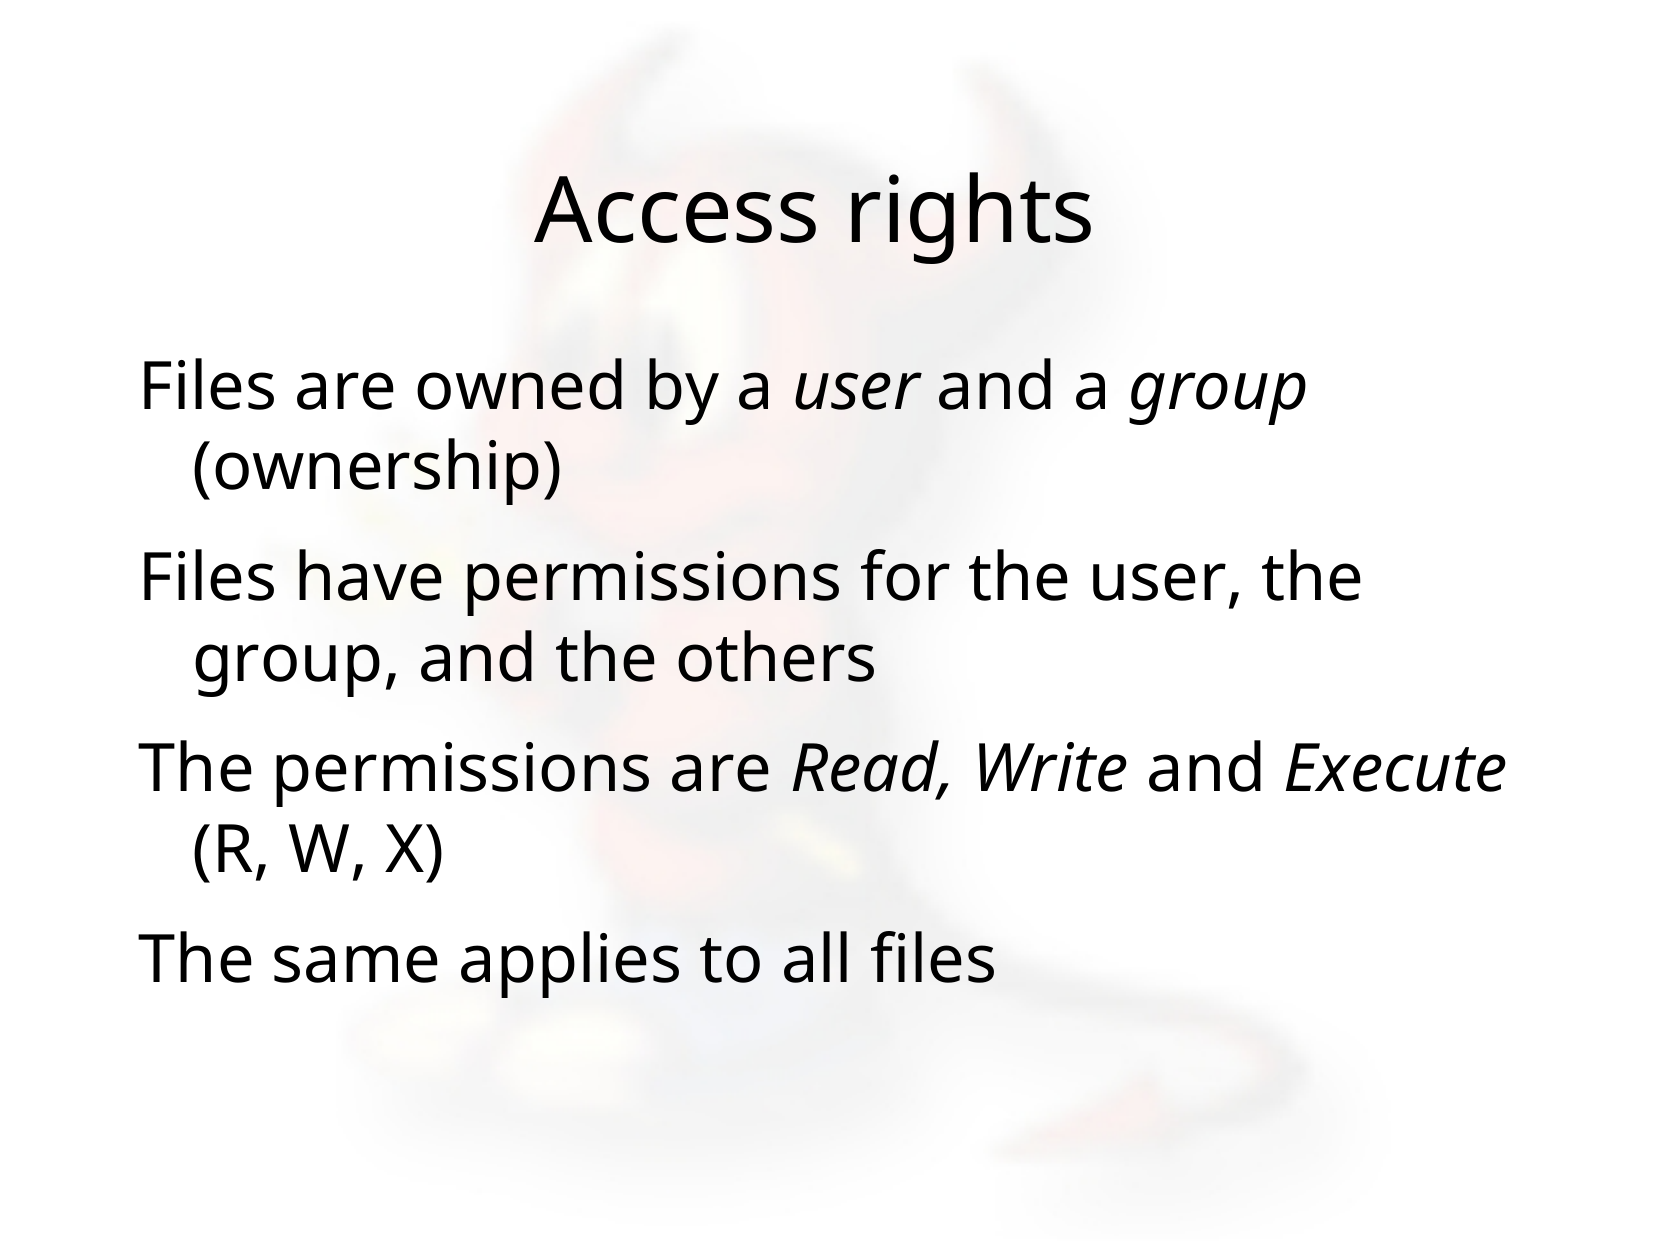

# Access rights
Files are owned by a user and a group (ownership)
Files have permissions for the user, the group, and the others
The permissions are Read, Write and Execute (R, W, X)
The same applies to all files